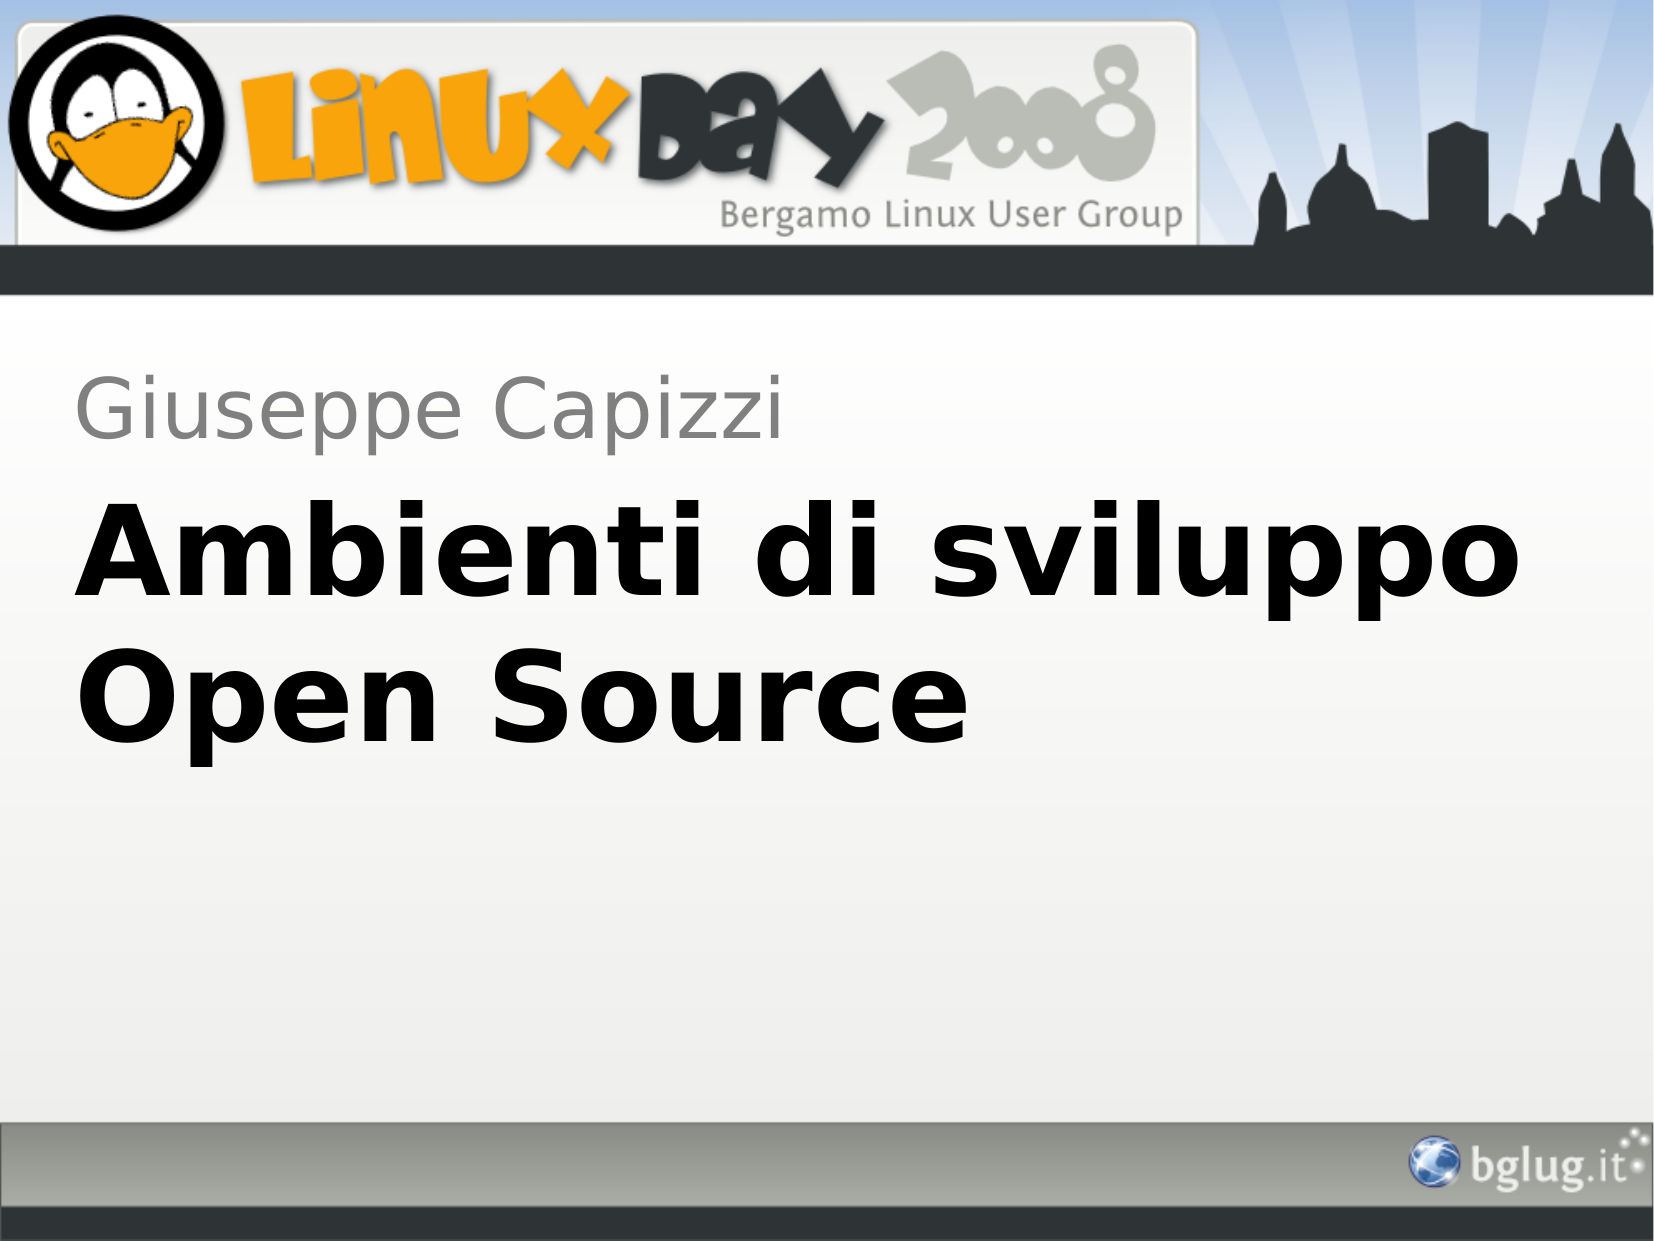

Giuseppe Capizzi
Ambienti di sviluppo
Open Source